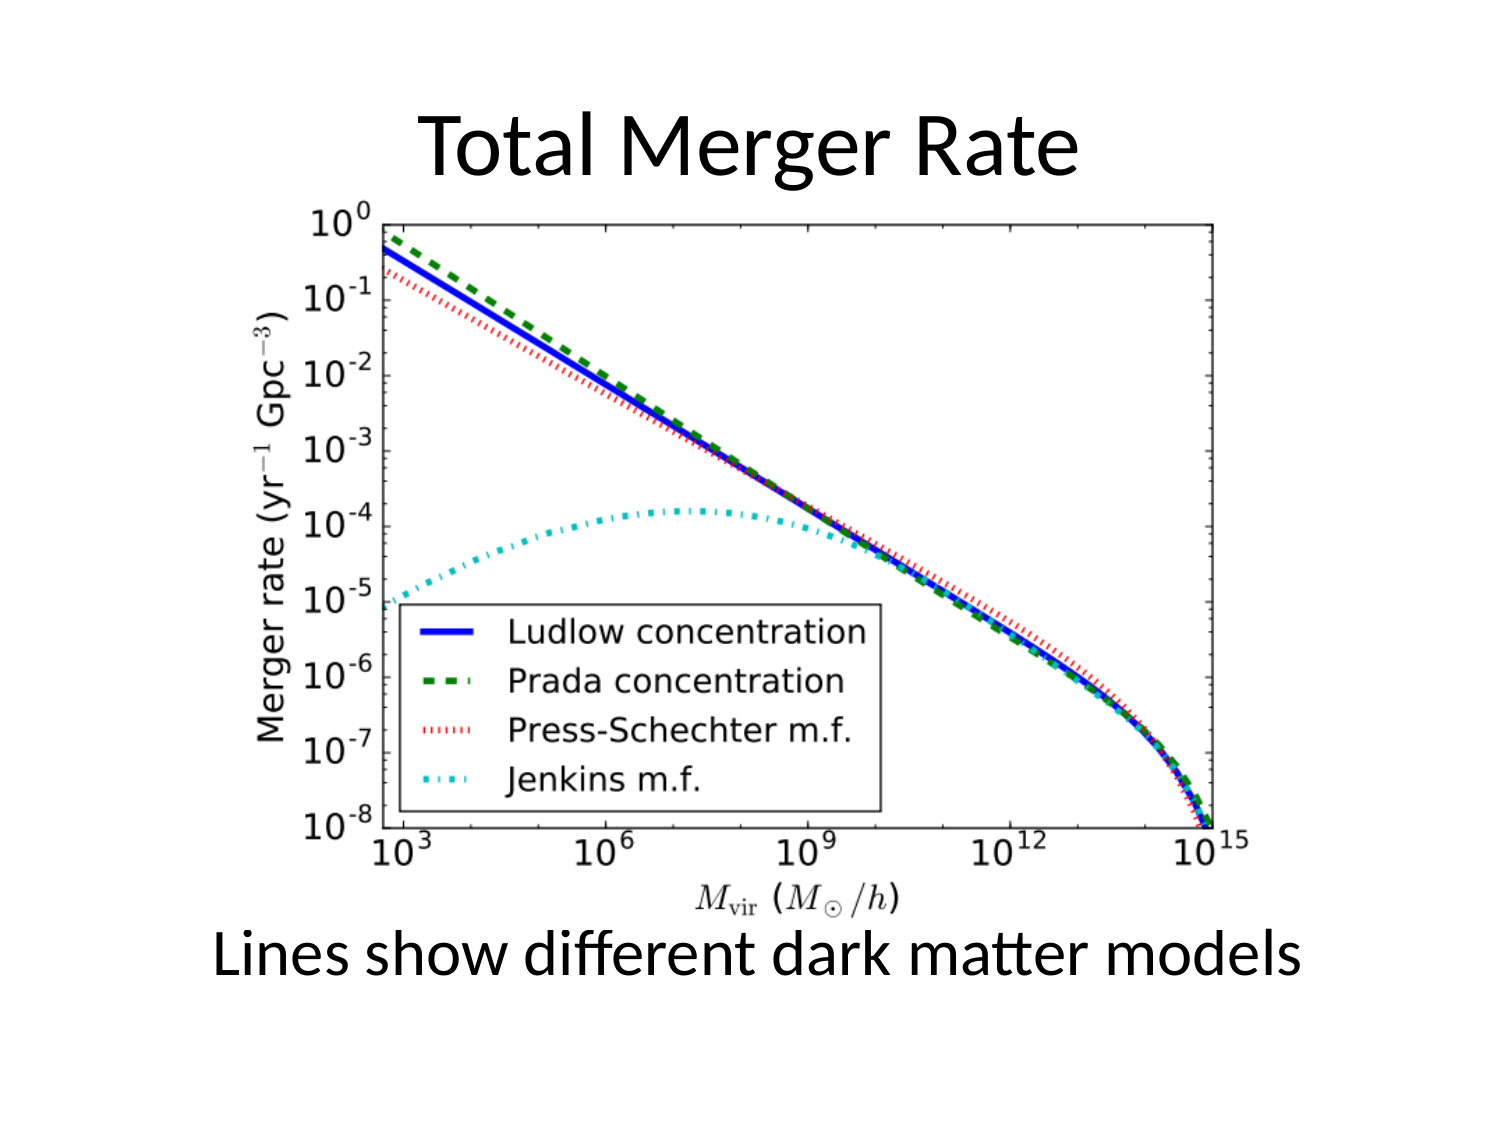

# Total Merger Rate
Lines show different dark matter models